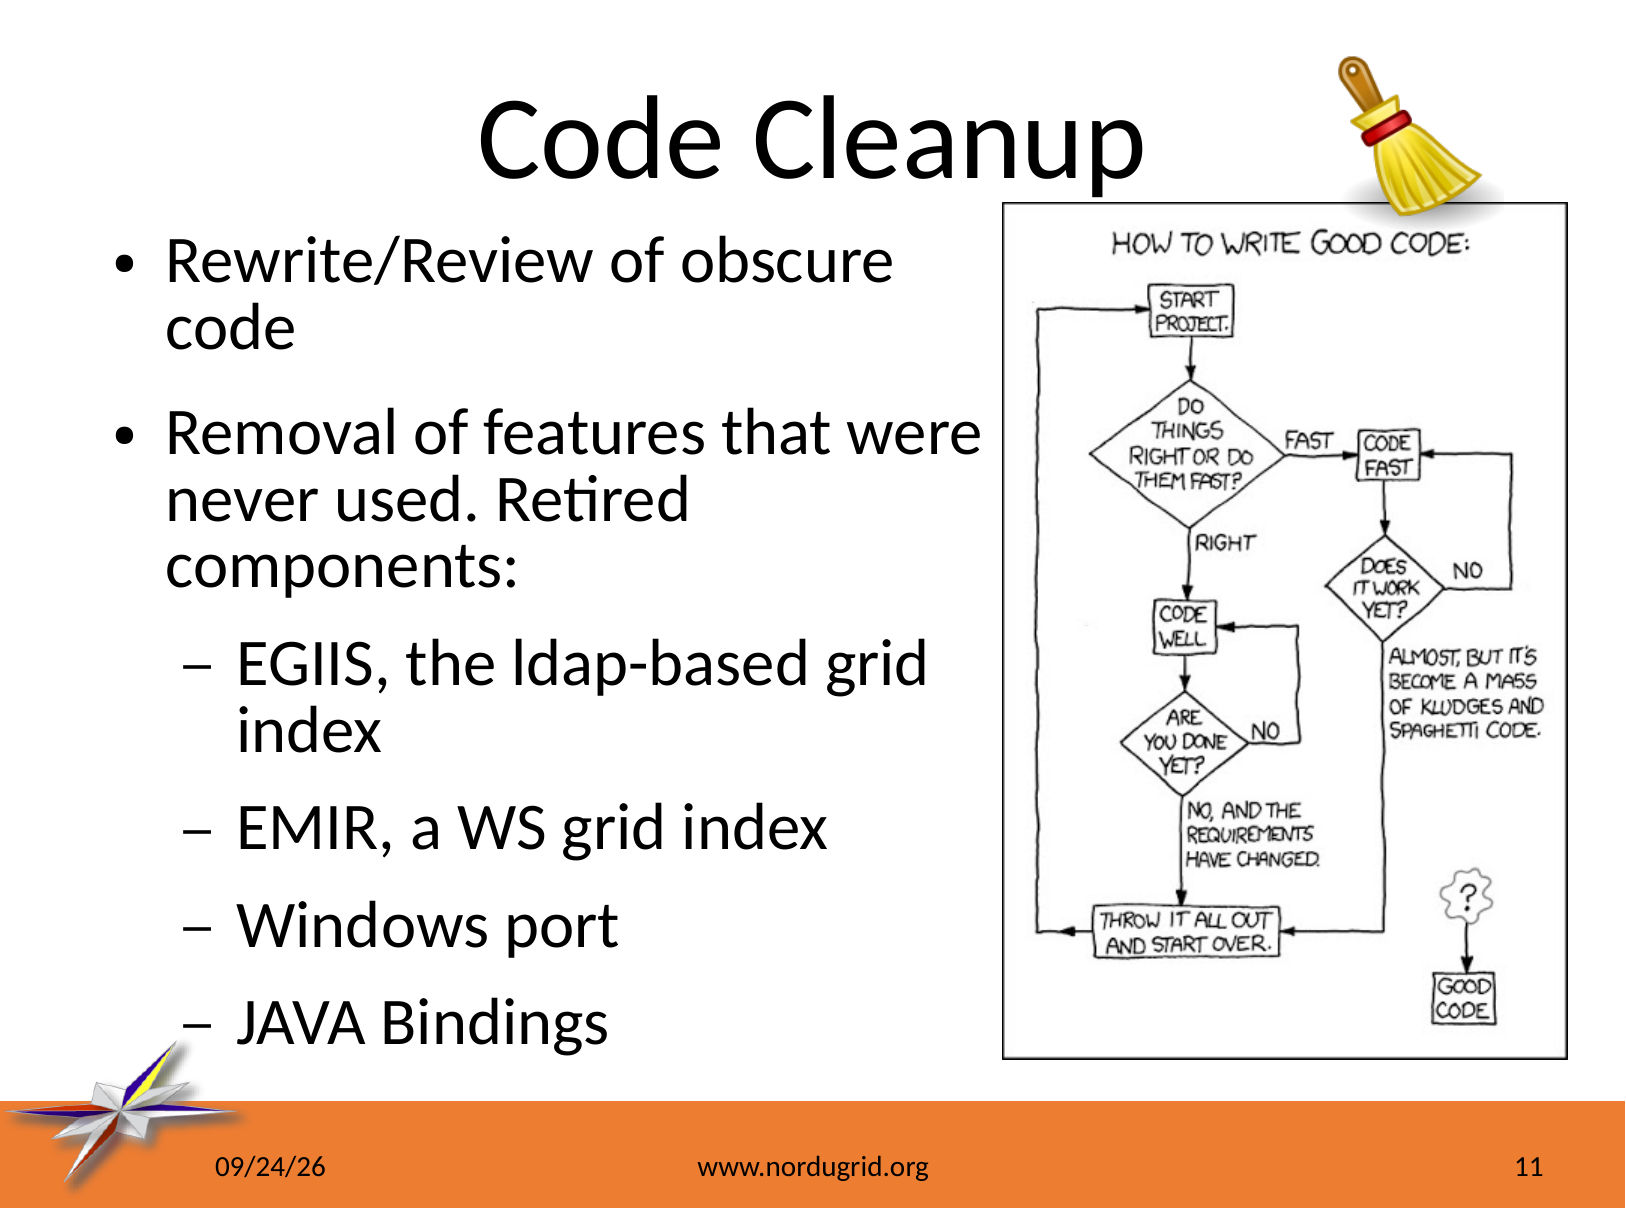

# Code Cleanup
Rewrite/Review of obscure code
Removal of features that were never used. Retired components:
EGIIS, the ldap-based grid index
EMIR, a WS grid index
Windows port
JAVA Bindings
www.nordugrid.org
11